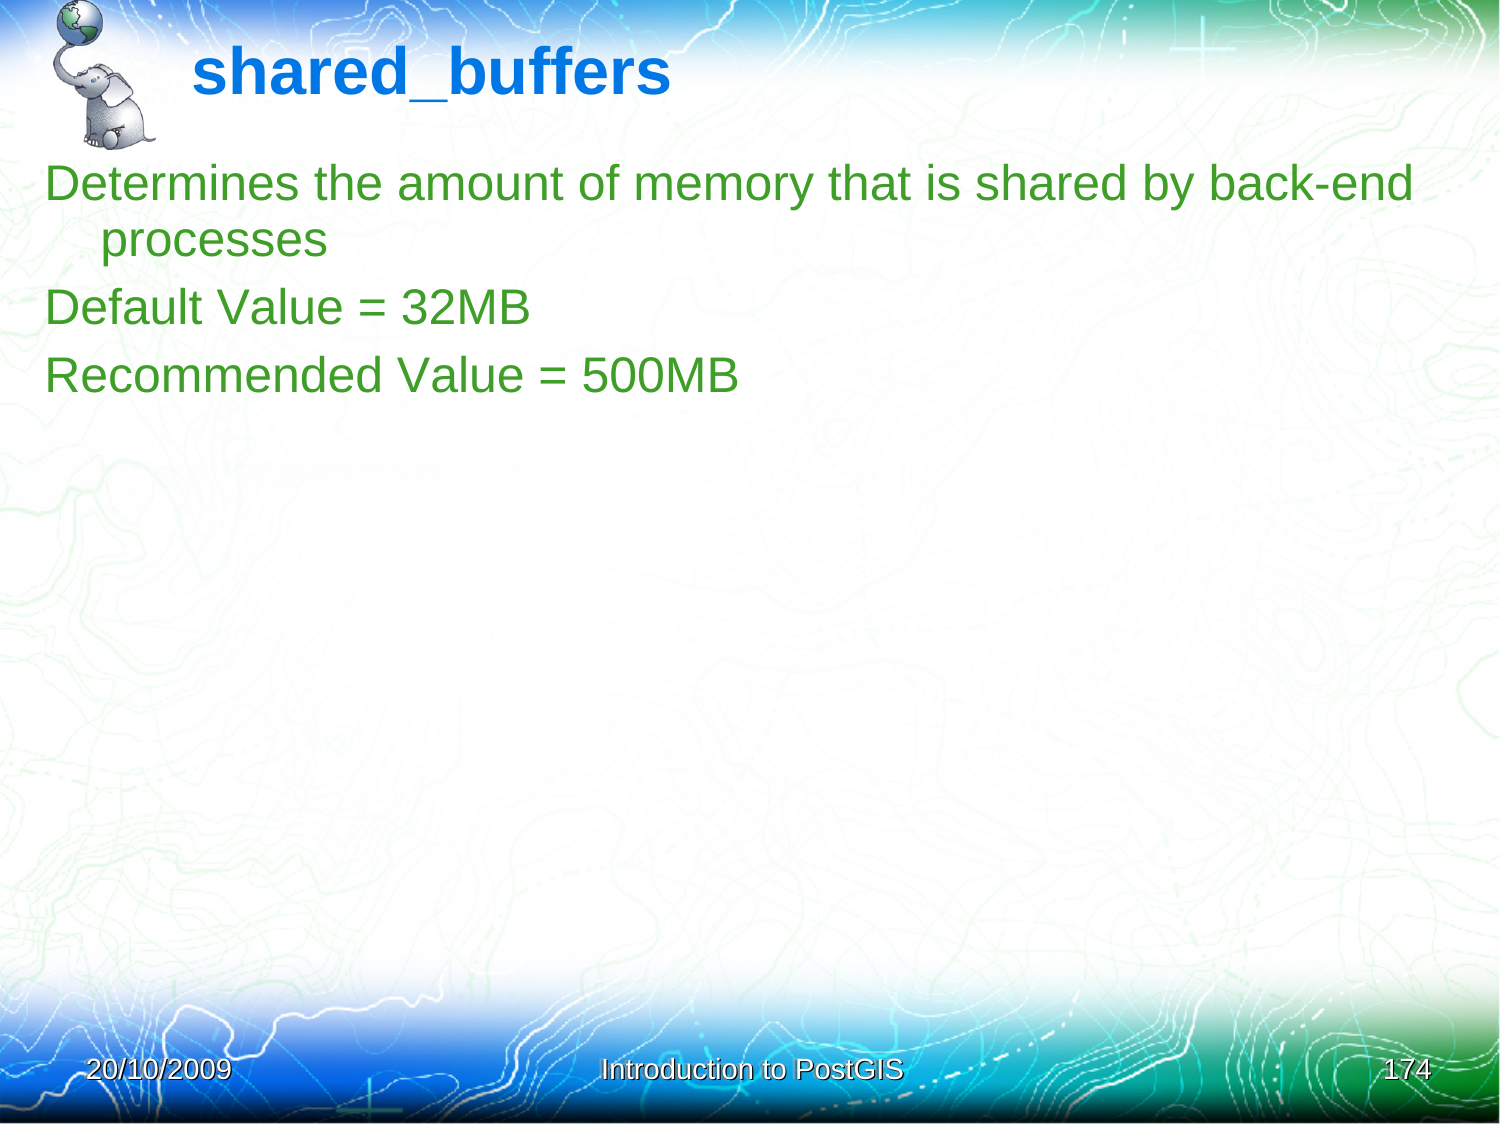

# shared_buffers
Determines the amount of memory that is shared by back-end processes
Default Value = 32MB
Recommended Value = 500MB
20/10/2009
Introduction to PostGIS
174